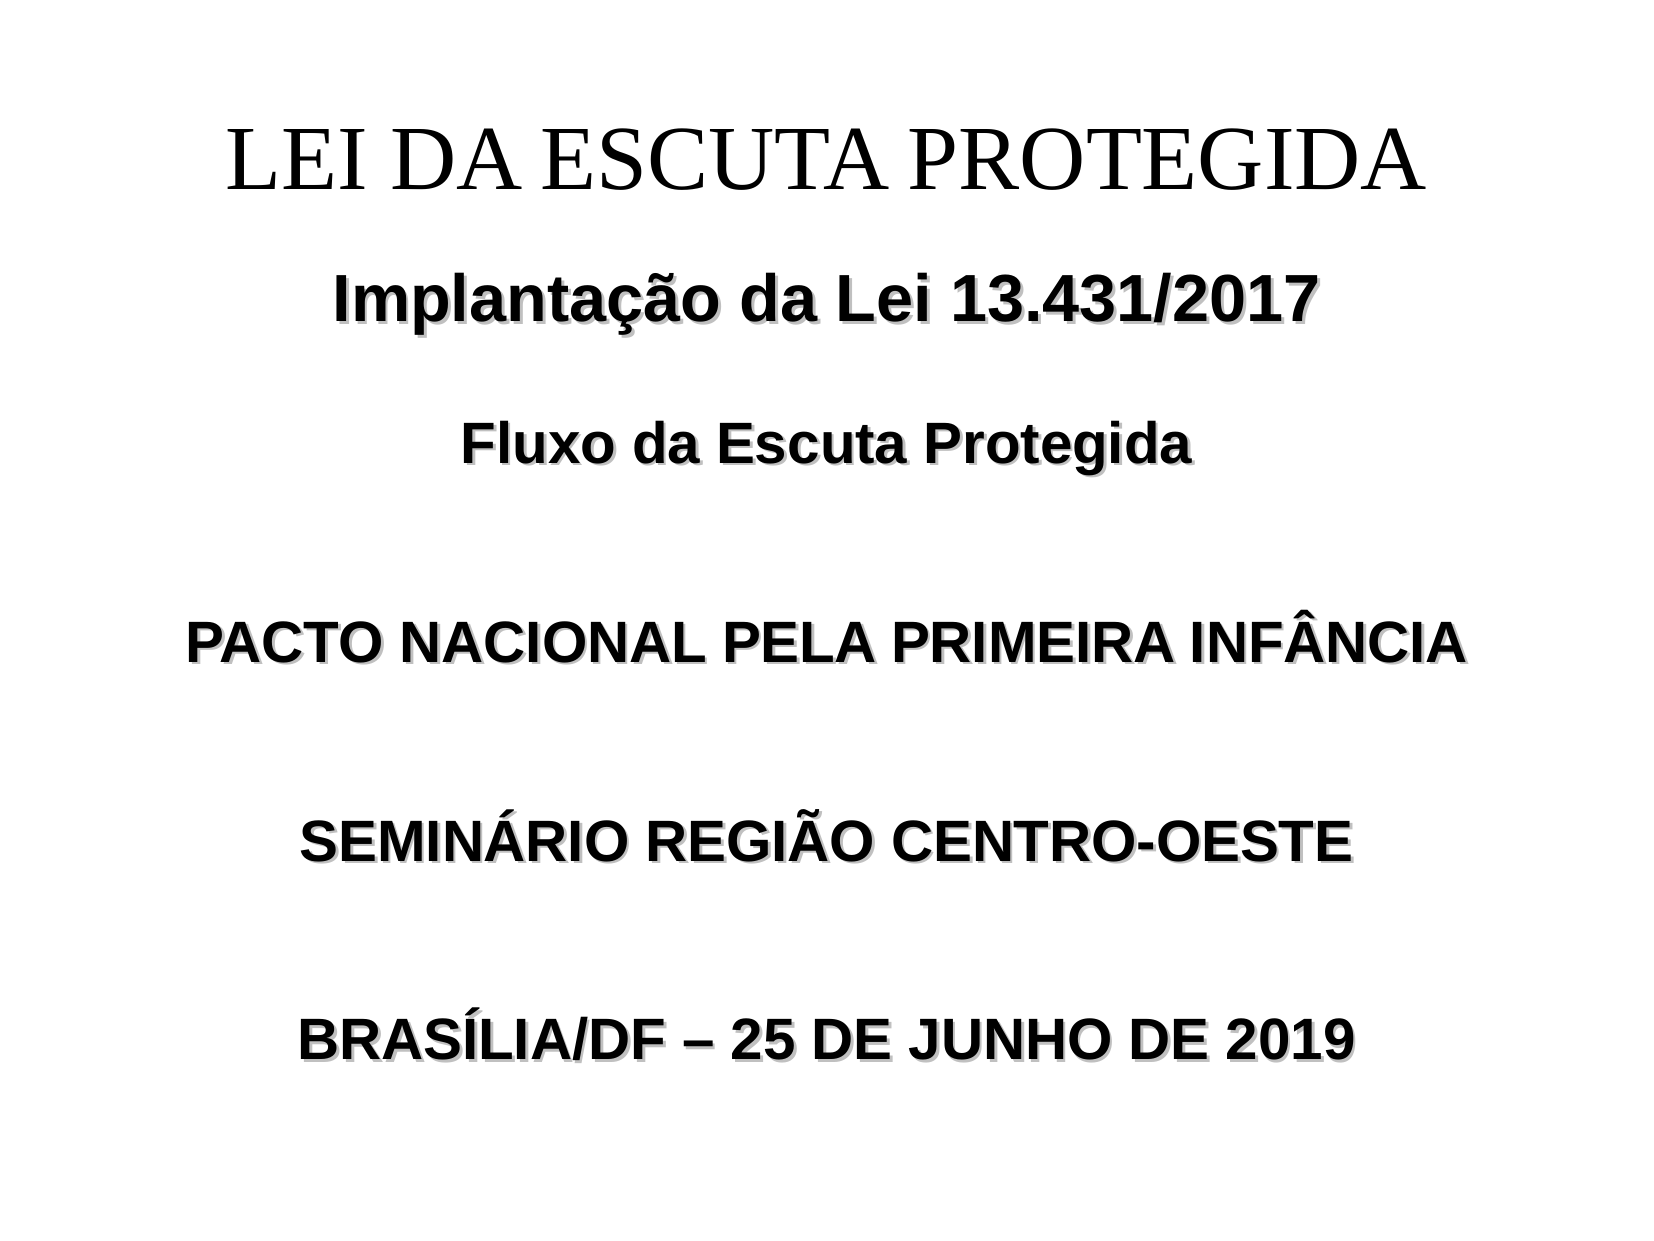

# LEI DA ESCUTA PROTEGIDA
Implantação da Lei 13.431/2017
Fluxo da Escuta Protegida
PACTO NACIONAL PELA PRIMEIRA INFÂNCIA
SEMINÁRIO REGIÃO CENTRO-OESTE
BRASÍLIA/DF – 25 DE JUNHO DE 2019